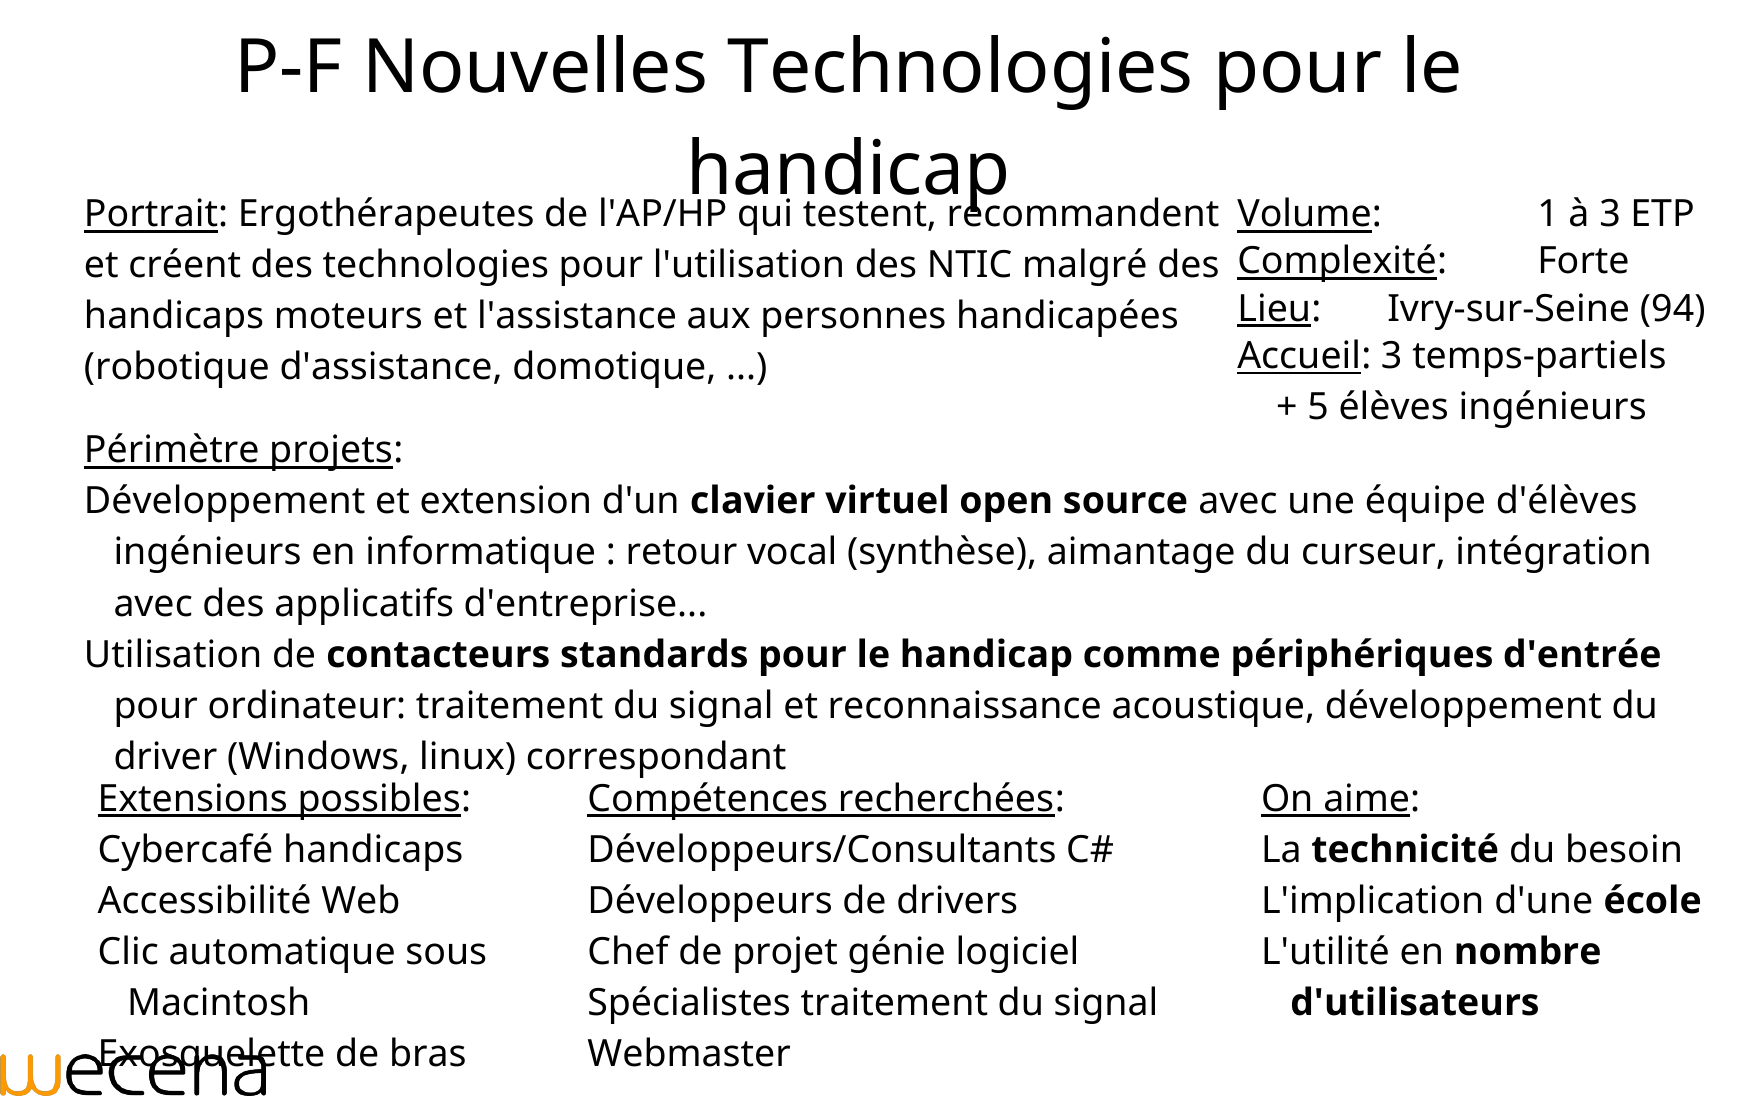

# P-F Nouvelles Technologies pour le handicap
Portrait: Ergothérapeutes de l'AP/HP qui testent, recommandent et créent des technologies pour l'utilisation des NTIC malgré des handicaps moteurs et l'assistance aux personnes handicapées (robotique d'assistance, domotique, ...)
Volume:		1 à 3 ETP
Complexité: 	Forte
Lieu: 	Ivry-sur-Seine (94)
Accueil: 3 temps-partiels
 + 5 élèves ingénieurs
Périmètre projets:
Développement et extension d'un clavier virtuel open source avec une équipe d'élèves ingénieurs en informatique : retour vocal (synthèse), aimantage du curseur, intégration avec des applicatifs d'entreprise...
Utilisation de contacteurs standards pour le handicap comme périphériques d'entrée pour ordinateur: traitement du signal et reconnaissance acoustique, développement du driver (Windows, linux) correspondant
Extensions possibles:
Cybercafé handicaps
Accessibilité Web
Clic automatique sous
Macintosh
Exosquelette de bras
Compétences recherchées:
Développeurs/Consultants C#
Développeurs de drivers
Chef de projet génie logiciel
Spécialistes traitement du signal
Webmaster
On aime:
La technicité du besoin
L'implication d'une école
L'utilité en nombre
d'utilisateurs